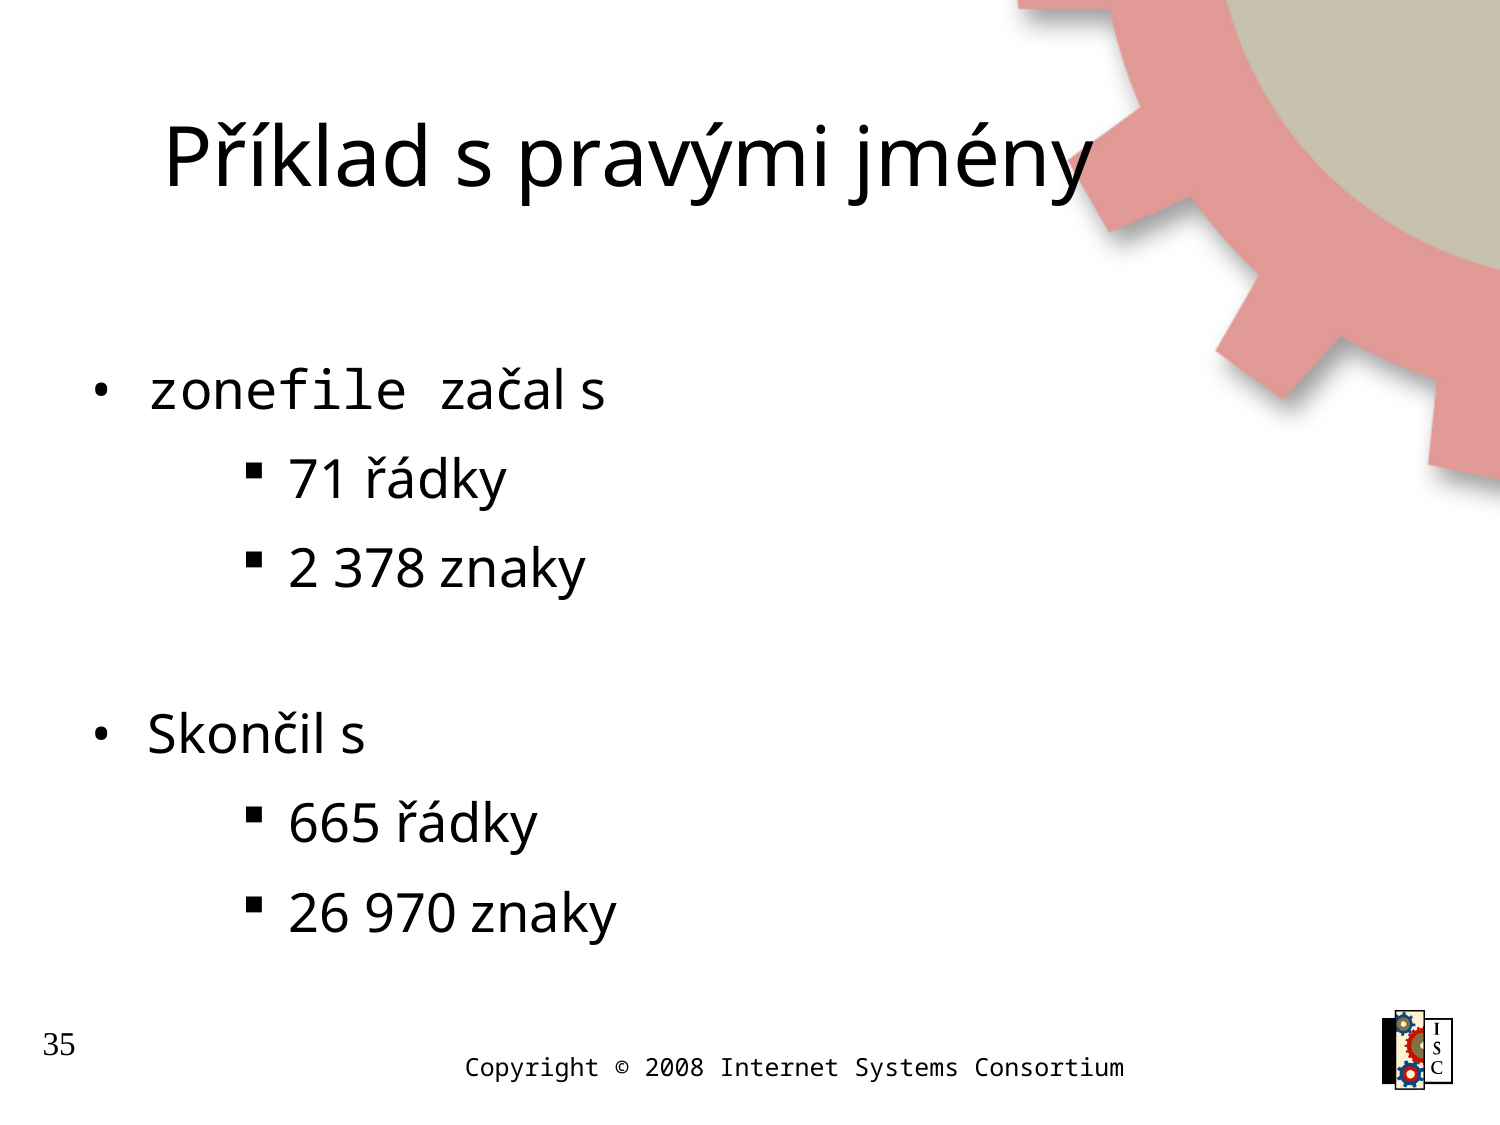

# Příklad s pravými jmény
zonefile začal s
71 řádky
2 378 znaky
Skončil s
665 řádky
26 970 znaky